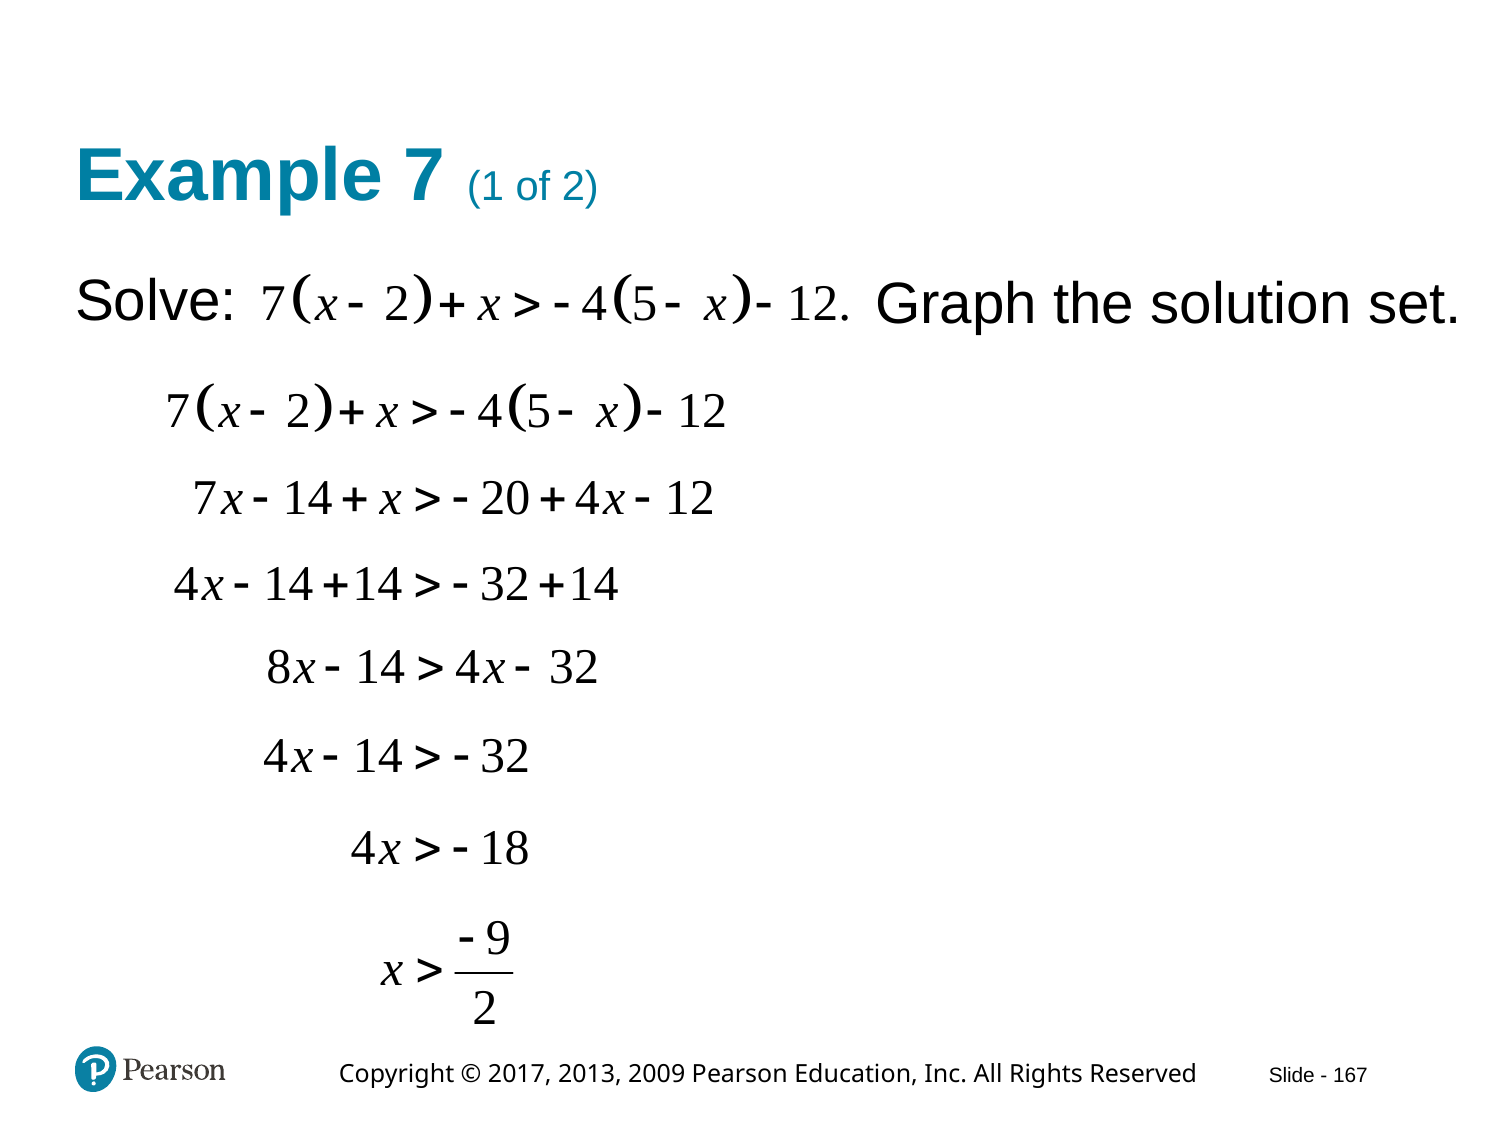

# Example 7 (1 of 2)
Solve:
Graph the solution set.